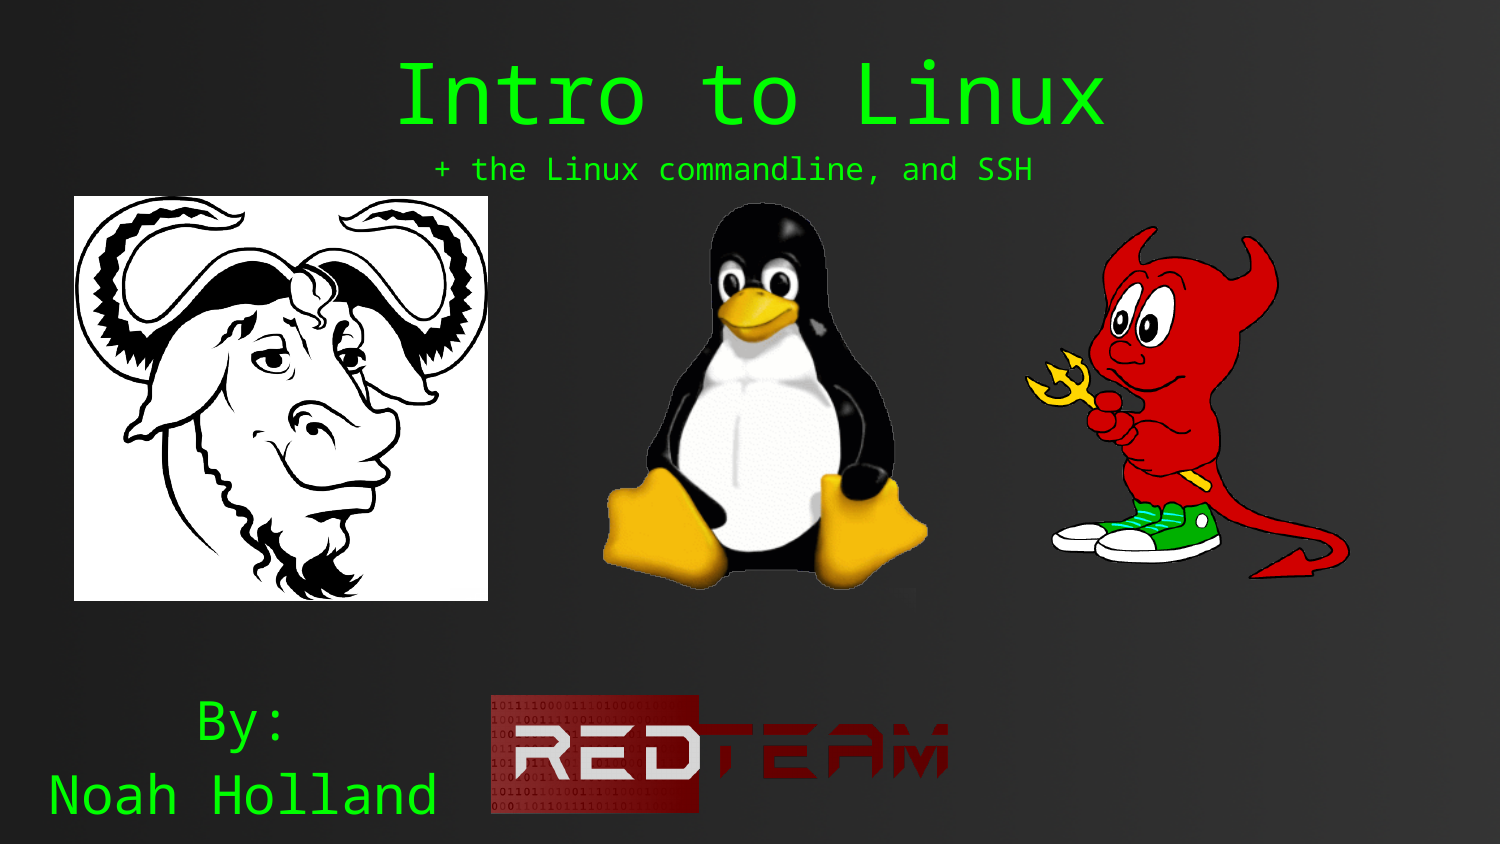

Intro to Linux
+ the Linux commandline, and SSH
By:
Noah Holland